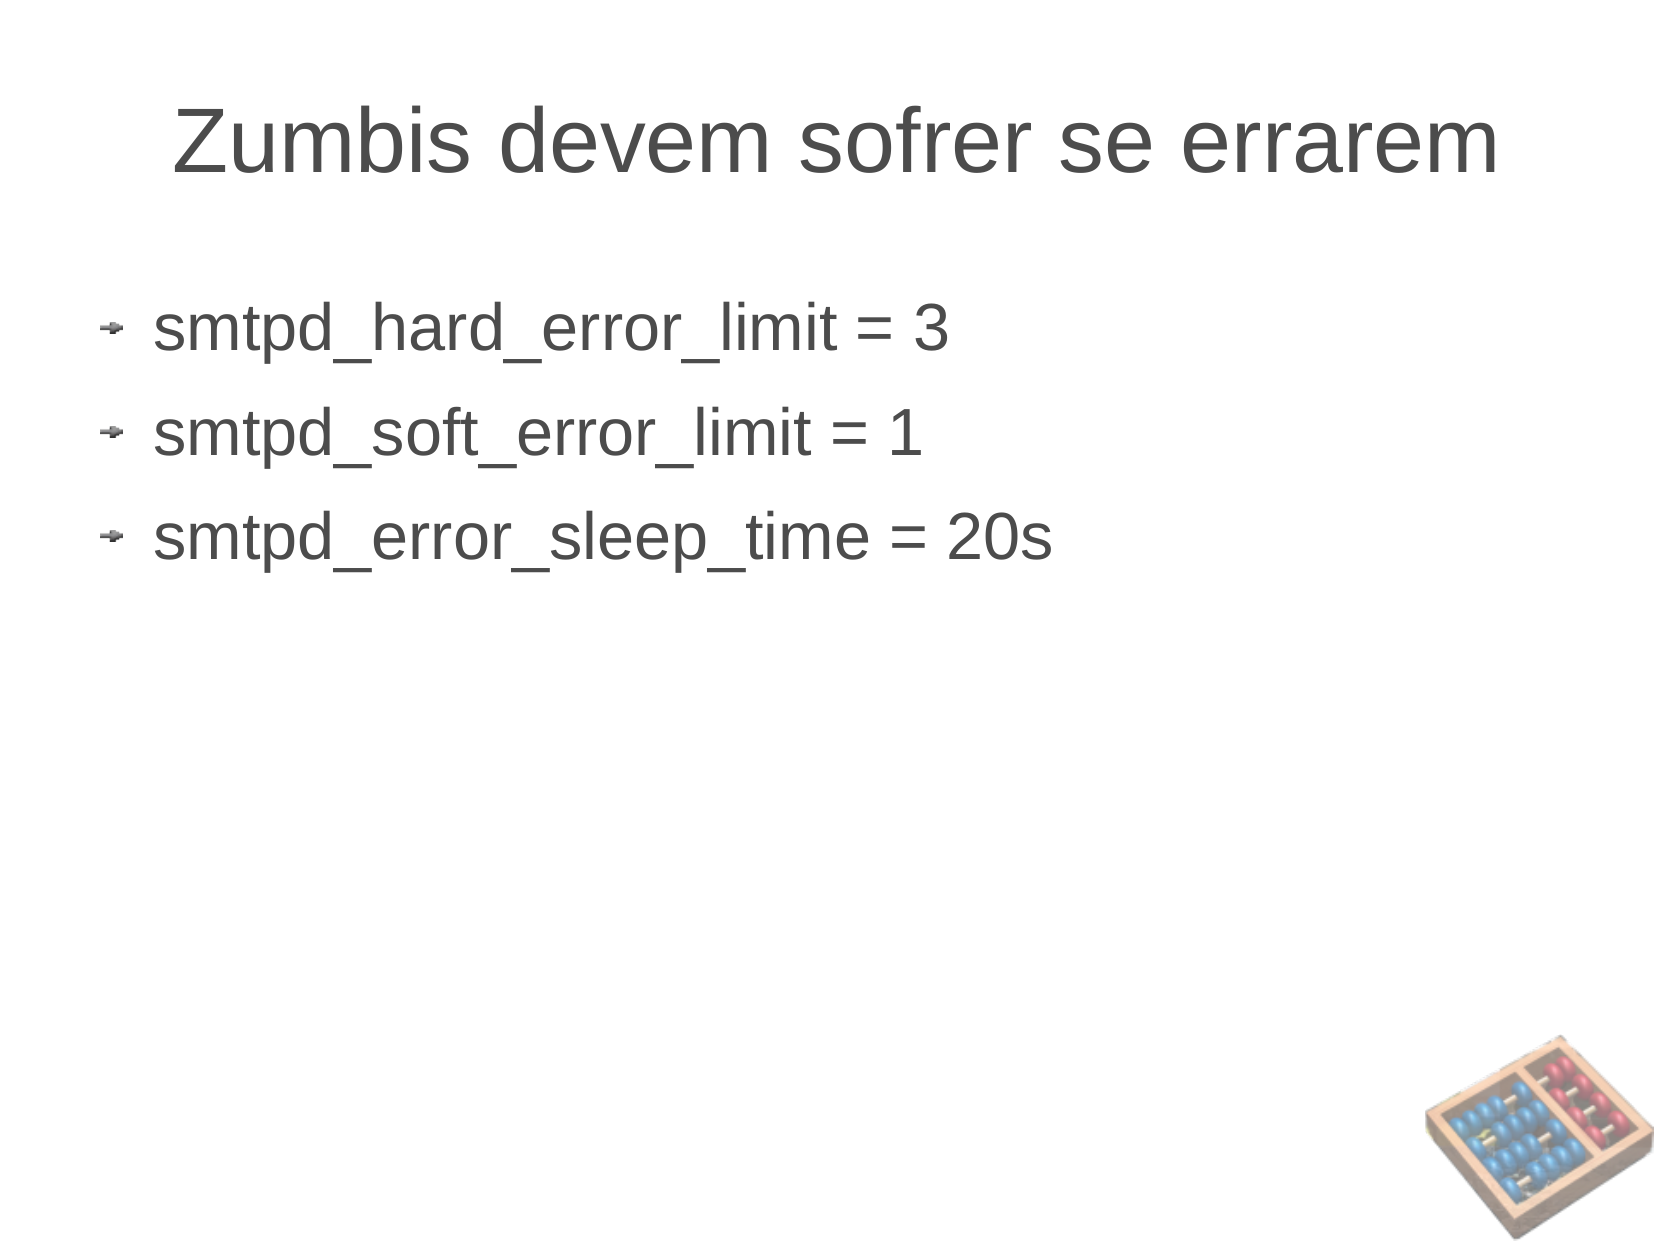

# Zumbis devem sofrer se errarem
smtpd_hard_error_limit = 3
smtpd_soft_error_limit = 1
smtpd_error_sleep_time = 20s